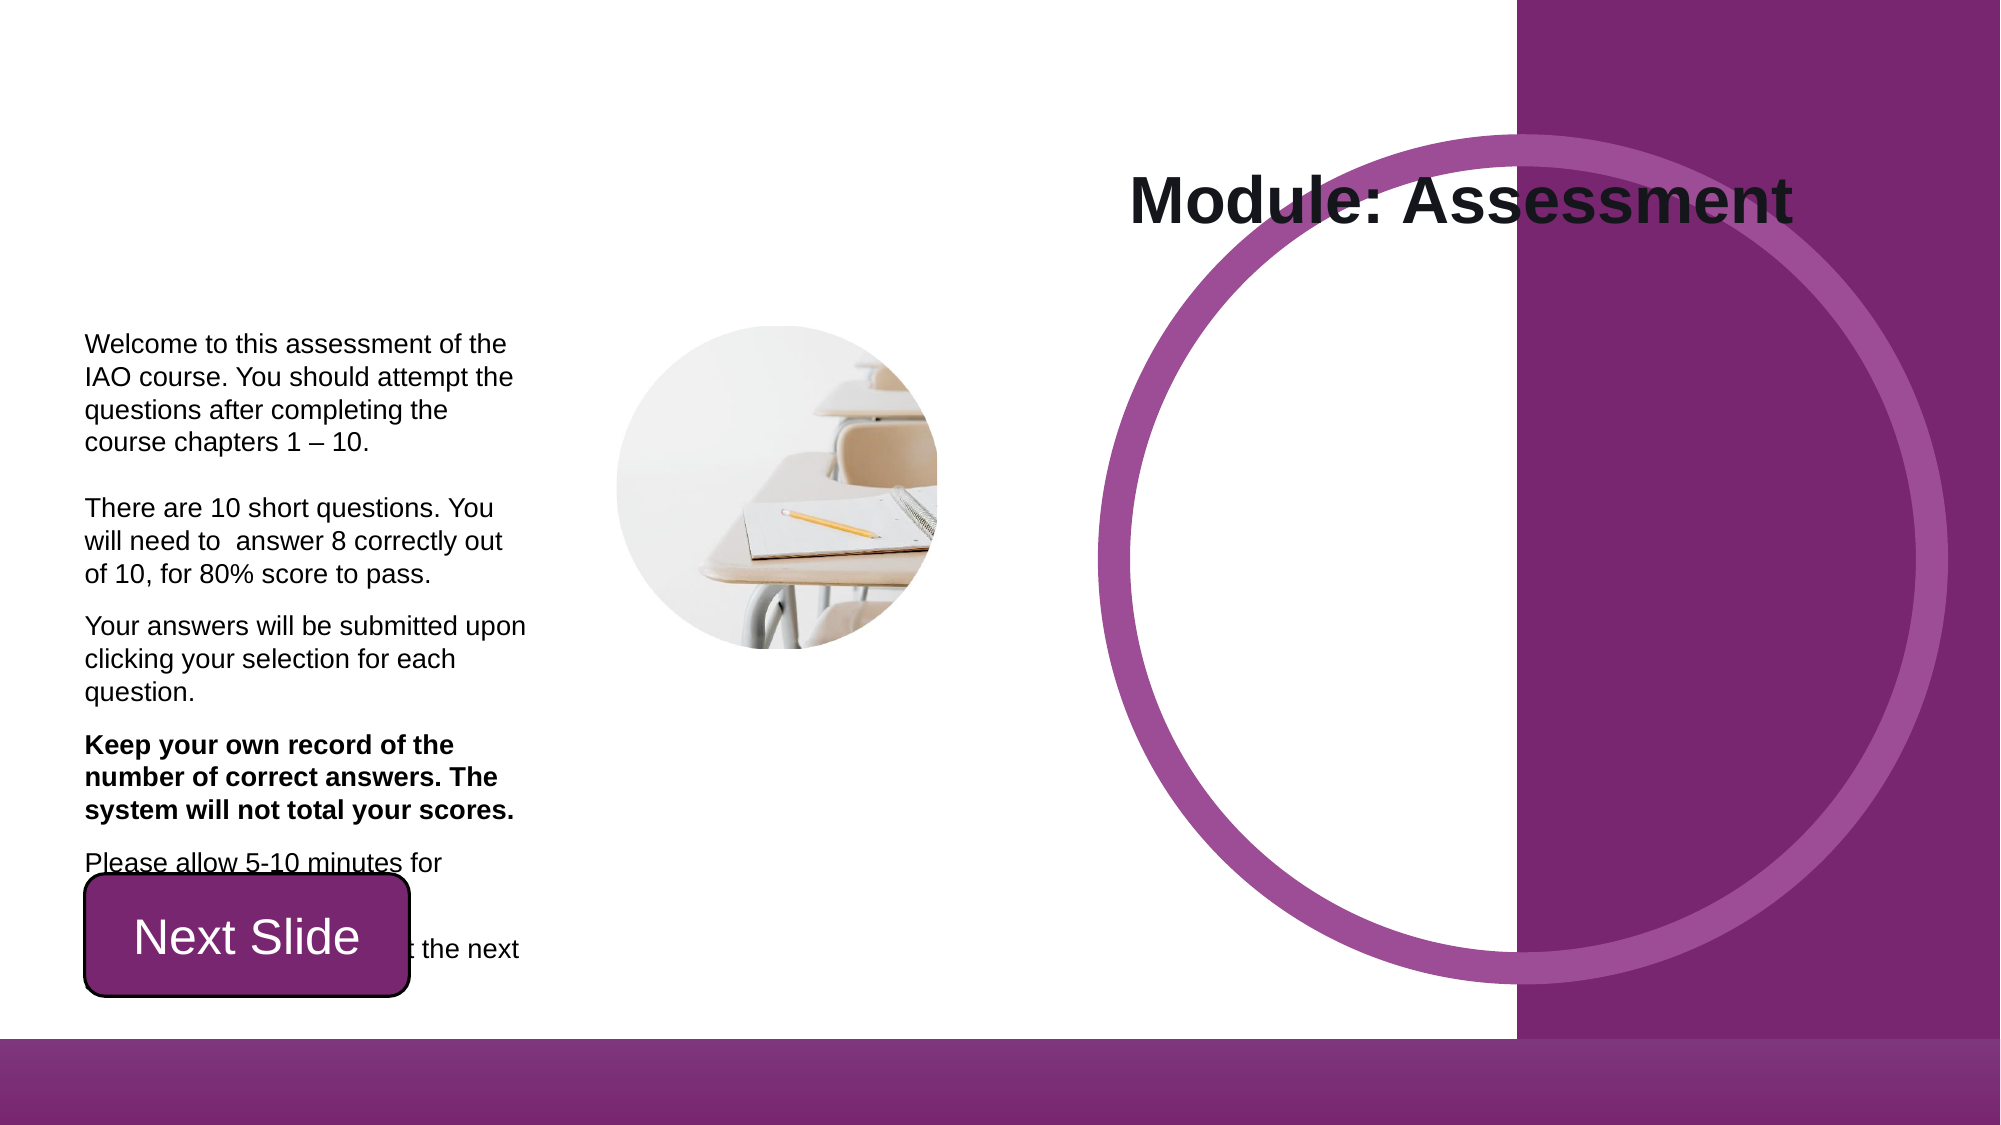

# Module: Assessment
Welcome to this assessment of the IAO course. You should attempt the questions after completing the course chapters 1 – 10.
There are 10 short questions. You will need to answer 8 correctly out of 10, for 80% score to pass.
Your answers will be submitted upon clicking your selection for each question.
Keep your own record of the number of correct answers. The system will not total your scores.
Please allow 5-10 minutes for completion.
When you are ready, select the next slide to begin.
Next Slide